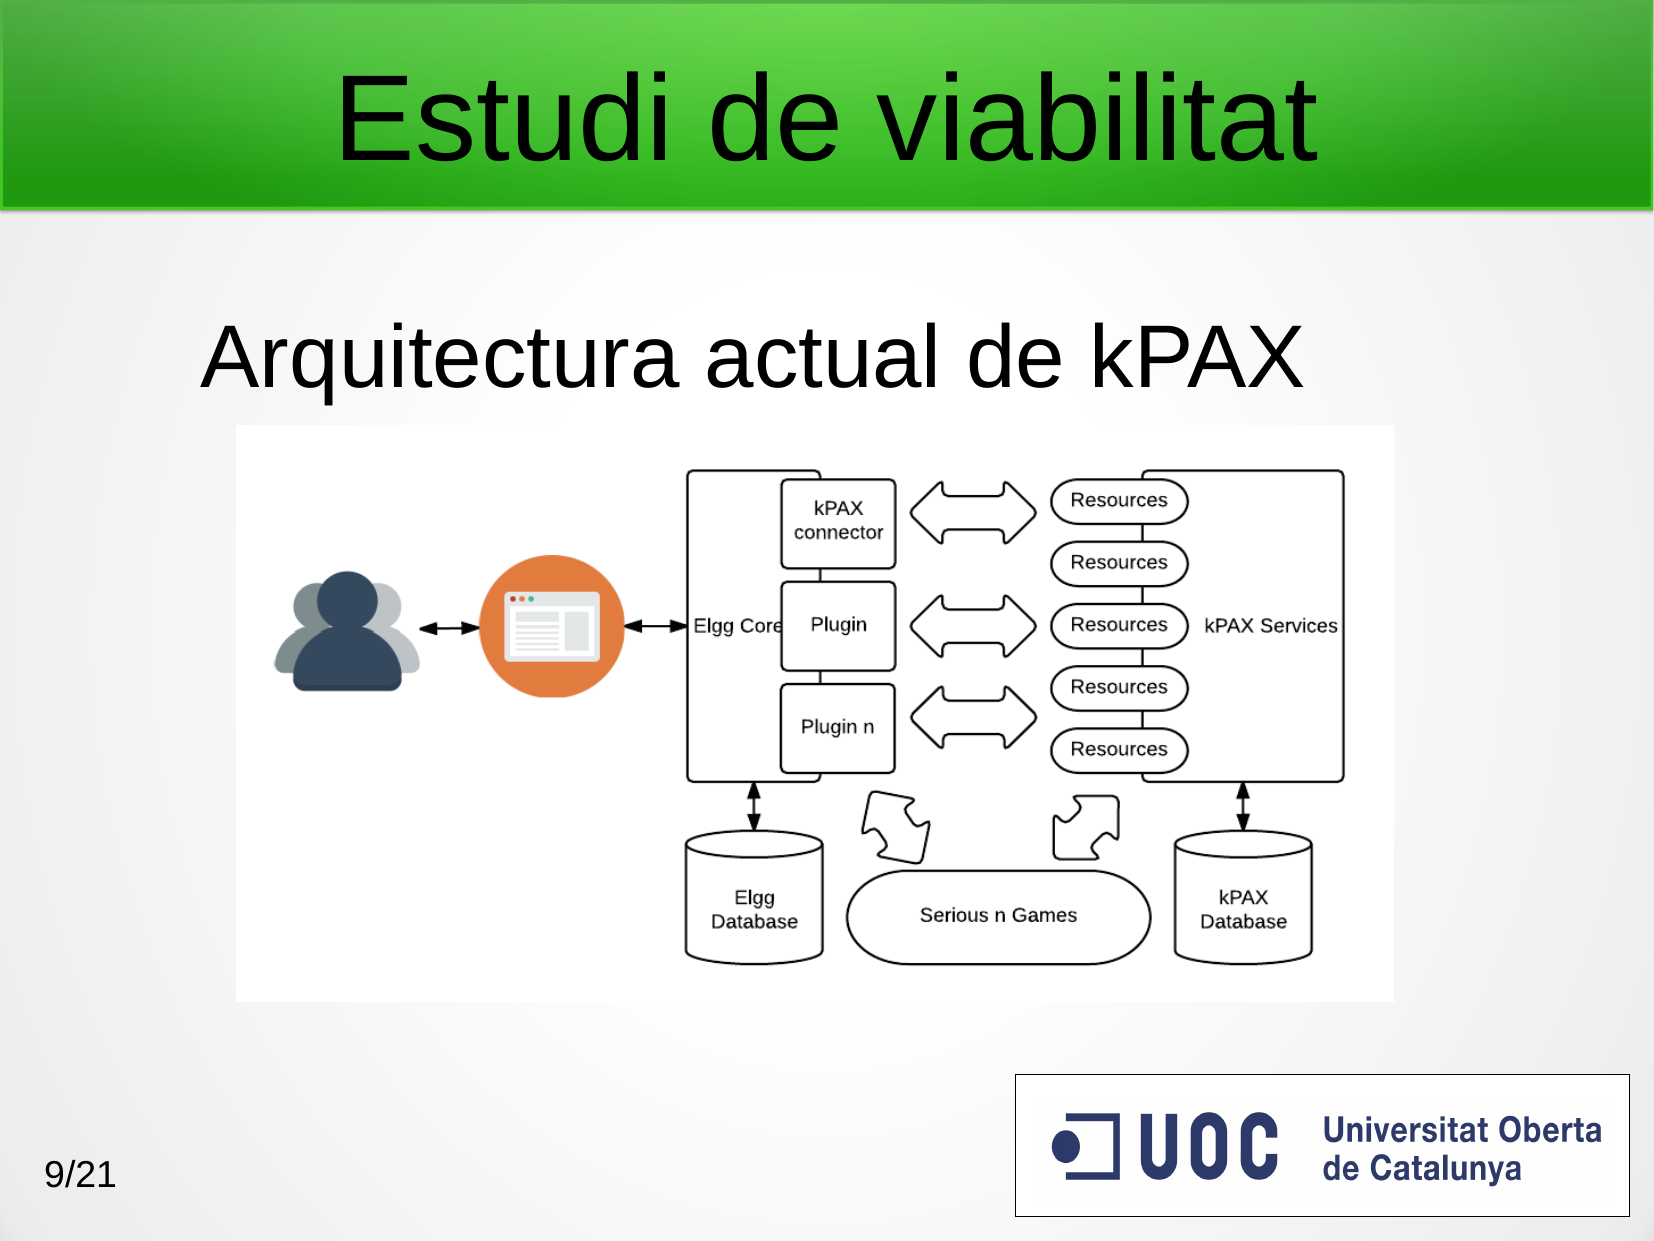

# Estudi de viabilitat
Arquitectura actual de kPAX